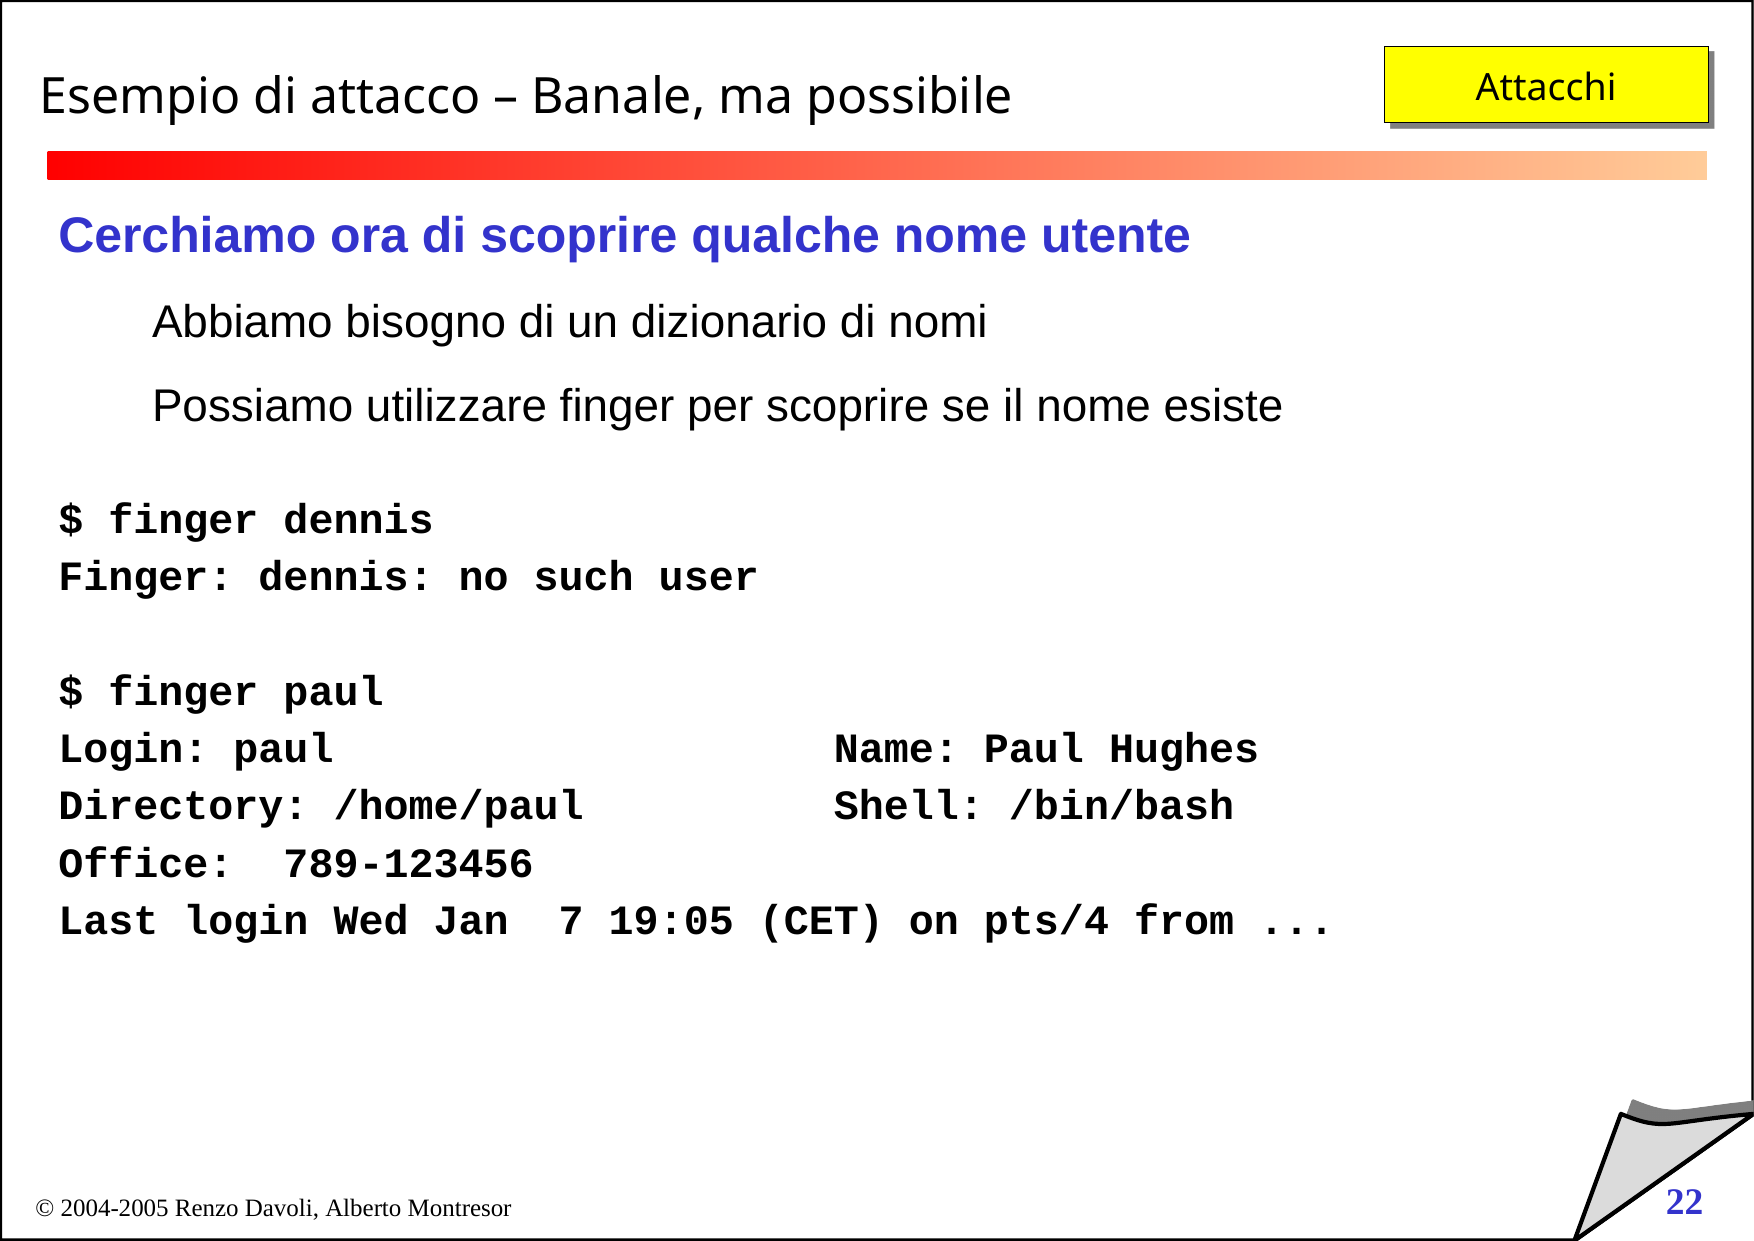

Attacchi
# Esempio di attacco – Banale, ma possibile
Cerchiamo ora di scoprire qualche nome utente
Abbiamo bisogno di un dizionario di nomi
Possiamo utilizzare finger per scoprire se il nome esiste
$ finger dennis
Finger: dennis: no such user
$ finger paul
Login: paul Name: Paul Hughes
Directory: /home/paul Shell: /bin/bash
Office: 789-123456
Last login Wed Jan 7 19:05 (CET) on pts/4 from ...